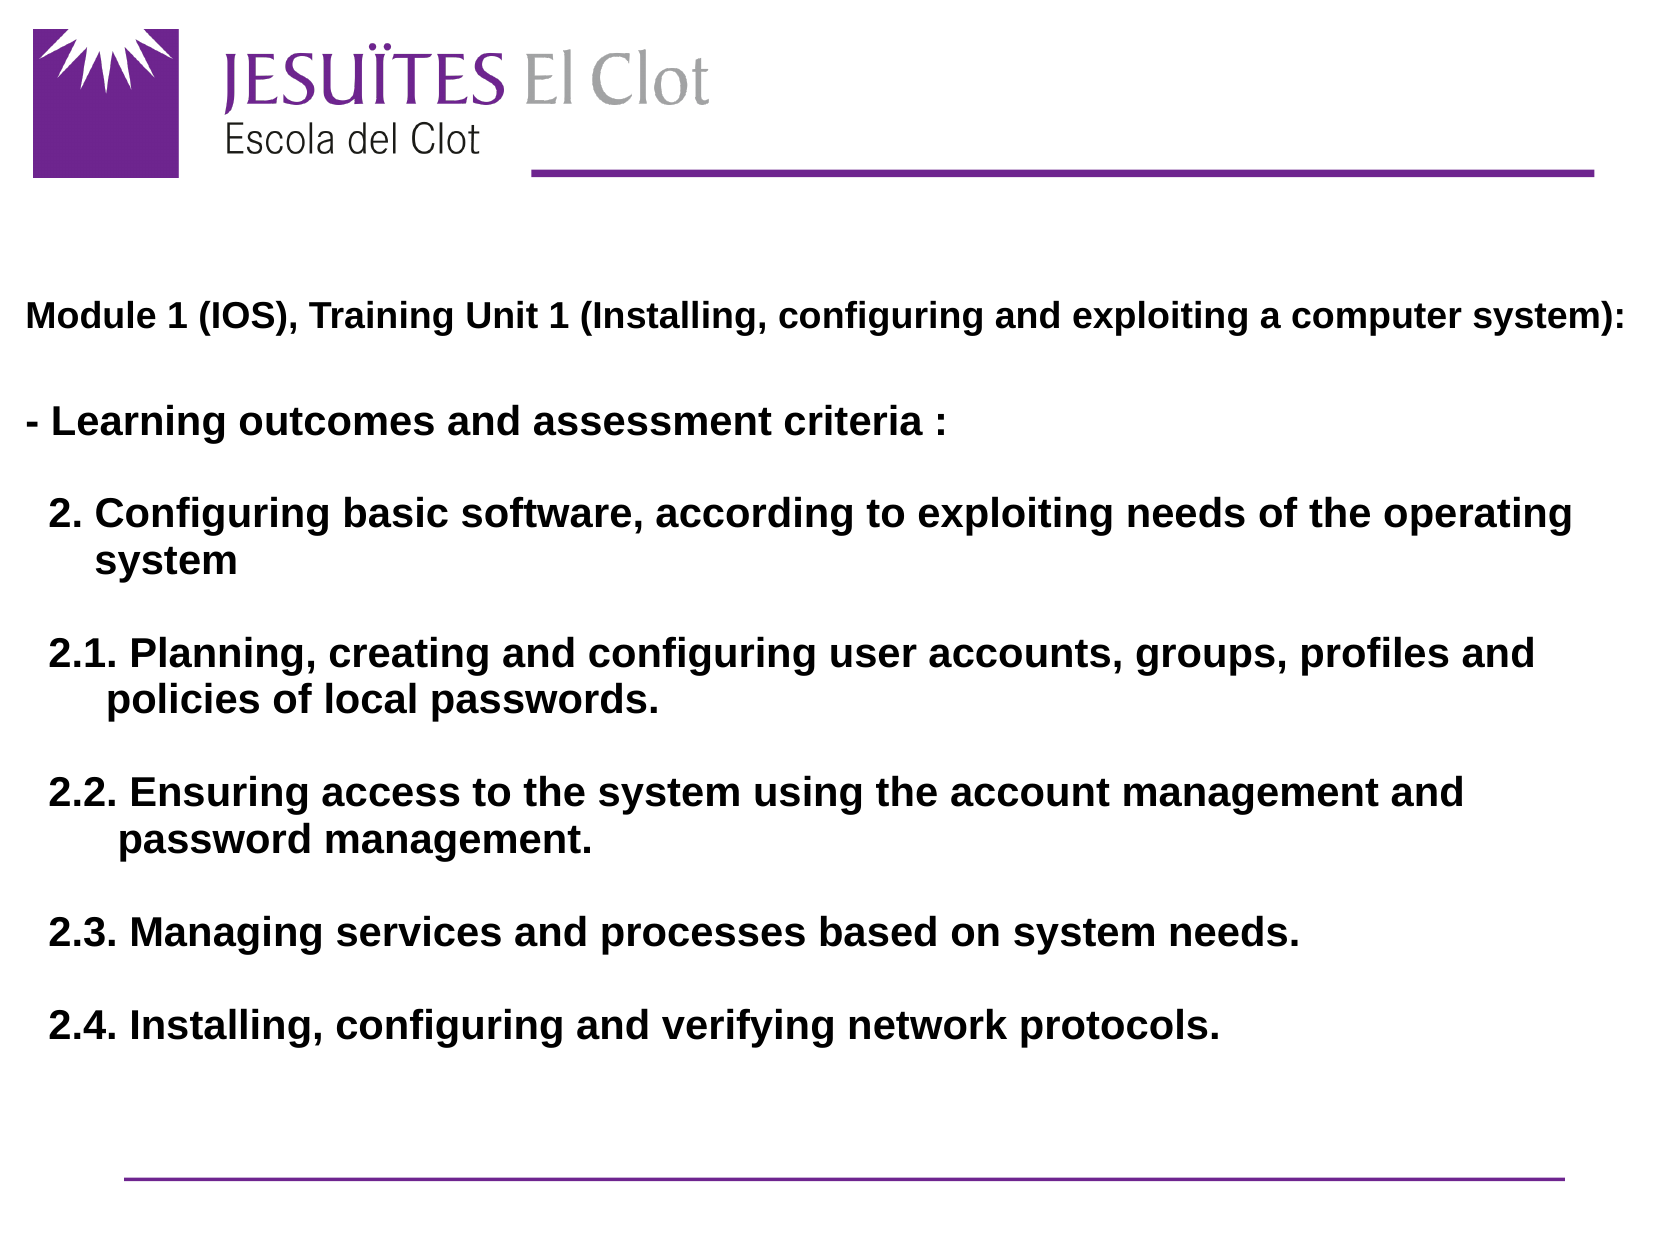

Module 1 (IOS), Training Unit 1 (Installing, configuring and exploiting a computer system):
- Learning outcomes and assessment criteria :
 2. Configuring basic software, according to exploiting needs of the operating
 system
 2.1. Planning, creating and configuring user accounts, groups, profiles and
 policies of local passwords.
 2.2. Ensuring access to the system using the account management and
 password management.
 2.3. Managing services and processes based on system needs.
 2.4. Installing, configuring and verifying network protocols.